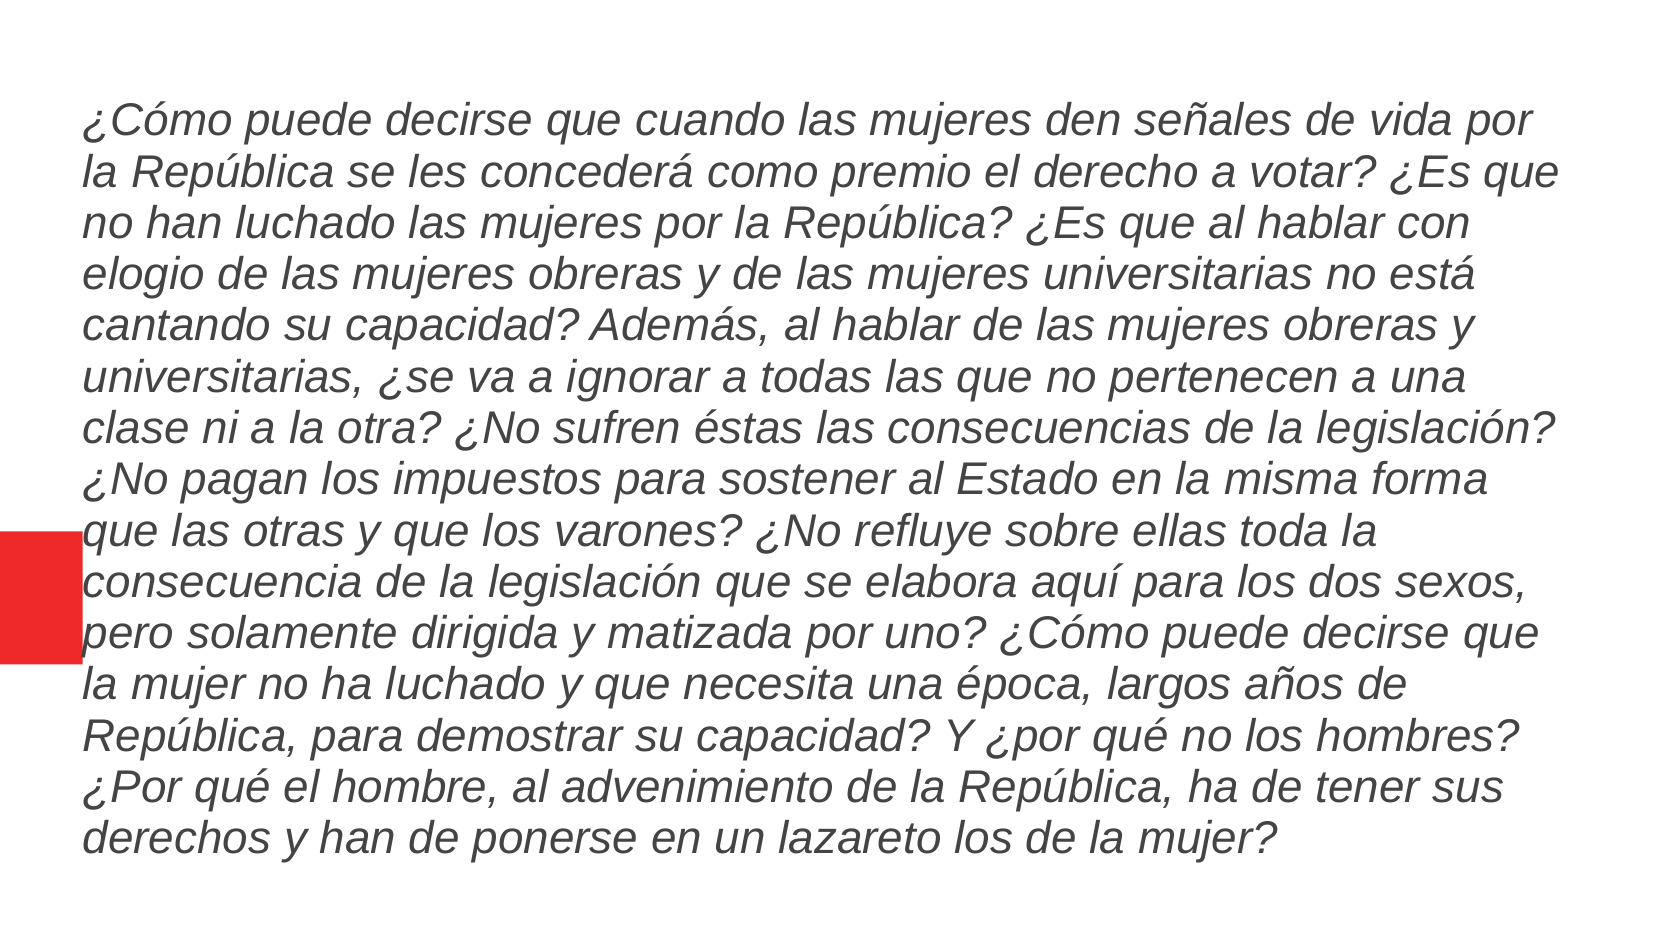

# ¿Cómo puede decirse que cuando las mujeres den señales de vida por la República se les concederá como premio el derecho a votar? ¿Es que no han luchado las mujeres por la República? ¿Es que al hablar con elogio de las mujeres obreras y de las mujeres universitarias no está cantando su capacidad? Además, al hablar de las mujeres obreras y universitarias, ¿se va a ignorar a todas las que no pertenecen a una clase ni a la otra? ¿No sufren éstas las consecuencias de la legislación? ¿No pagan los impuestos para sostener al Estado en la misma forma que las otras y que los varones? ¿No refluye sobre ellas toda la consecuencia de la legislación que se elabora aquí para los dos sexos, pero solamente dirigida y matizada por uno? ¿Cómo puede decirse que la mujer no ha luchado y que necesita una época, largos años de República, para demostrar su capacidad? Y ¿por qué no los hombres? ¿Por qué el hombre, al advenimiento de la República, ha de tener sus derechos y han de ponerse en un lazareto los de la mujer?